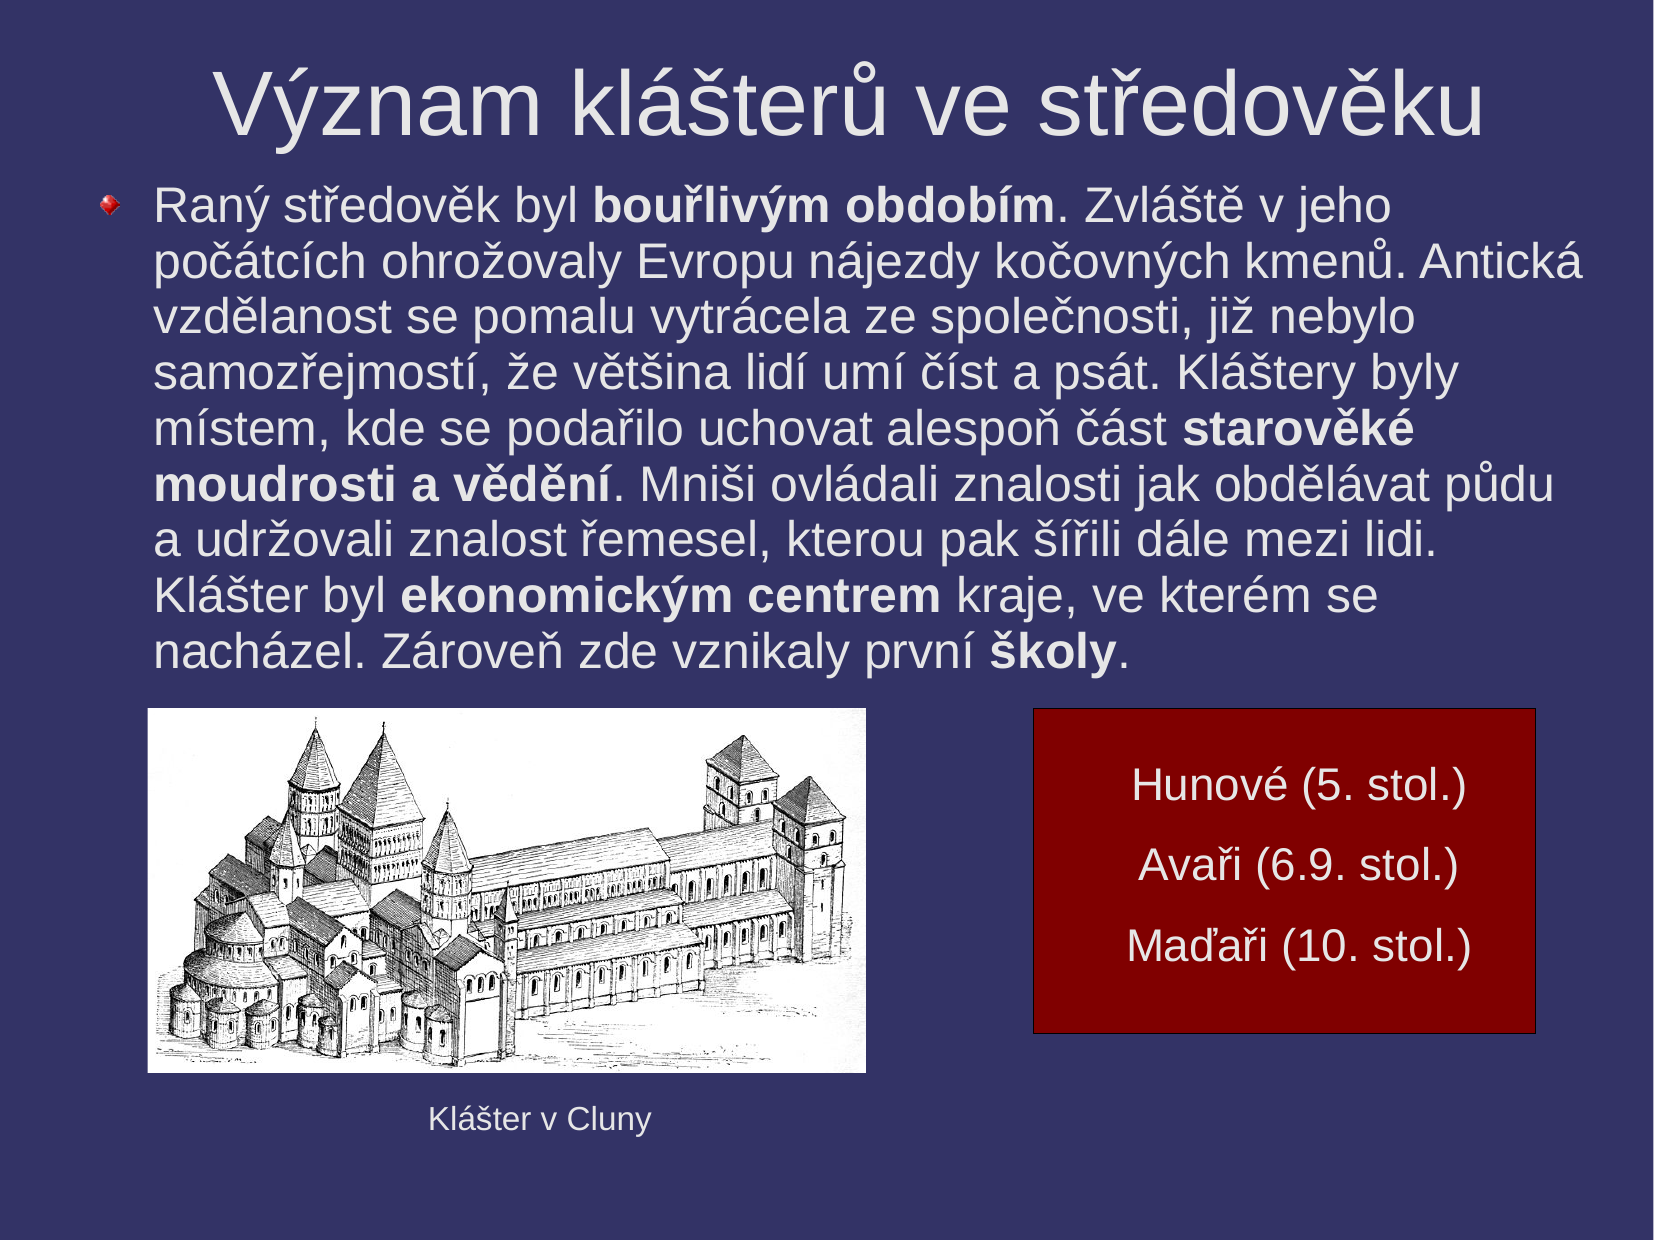

# Význam klášterů ve středověku
Raný středověk byl bouřlivým obdobím. Zvláště v jeho počátcích ohrožovaly Evropu nájezdy kočovných kmenů. Antická vzdělanost se pomalu vytrácela ze společnosti, již nebylo samozřejmostí, že většina lidí umí číst a psát. Kláštery byly místem, kde se podařilo uchovat alespoň část starověké moudrosti a vědění. Mniši ovládali znalosti jak obdělávat půdu a udržovali znalost řemesel, kterou pak šířili dále mezi lidi. Klášter byl ekonomickým centrem kraje, ve kterém se nacházel. Zároveň zde vznikaly první školy.
Vzpomenete si, které kočovné kmeny do Evropy mířily?
Hunové (5. stol.)
Avaři (6.­9. stol.)
Maďaři (10. stol.)
Klepněte pro vložení textu
Klášter v Cluny